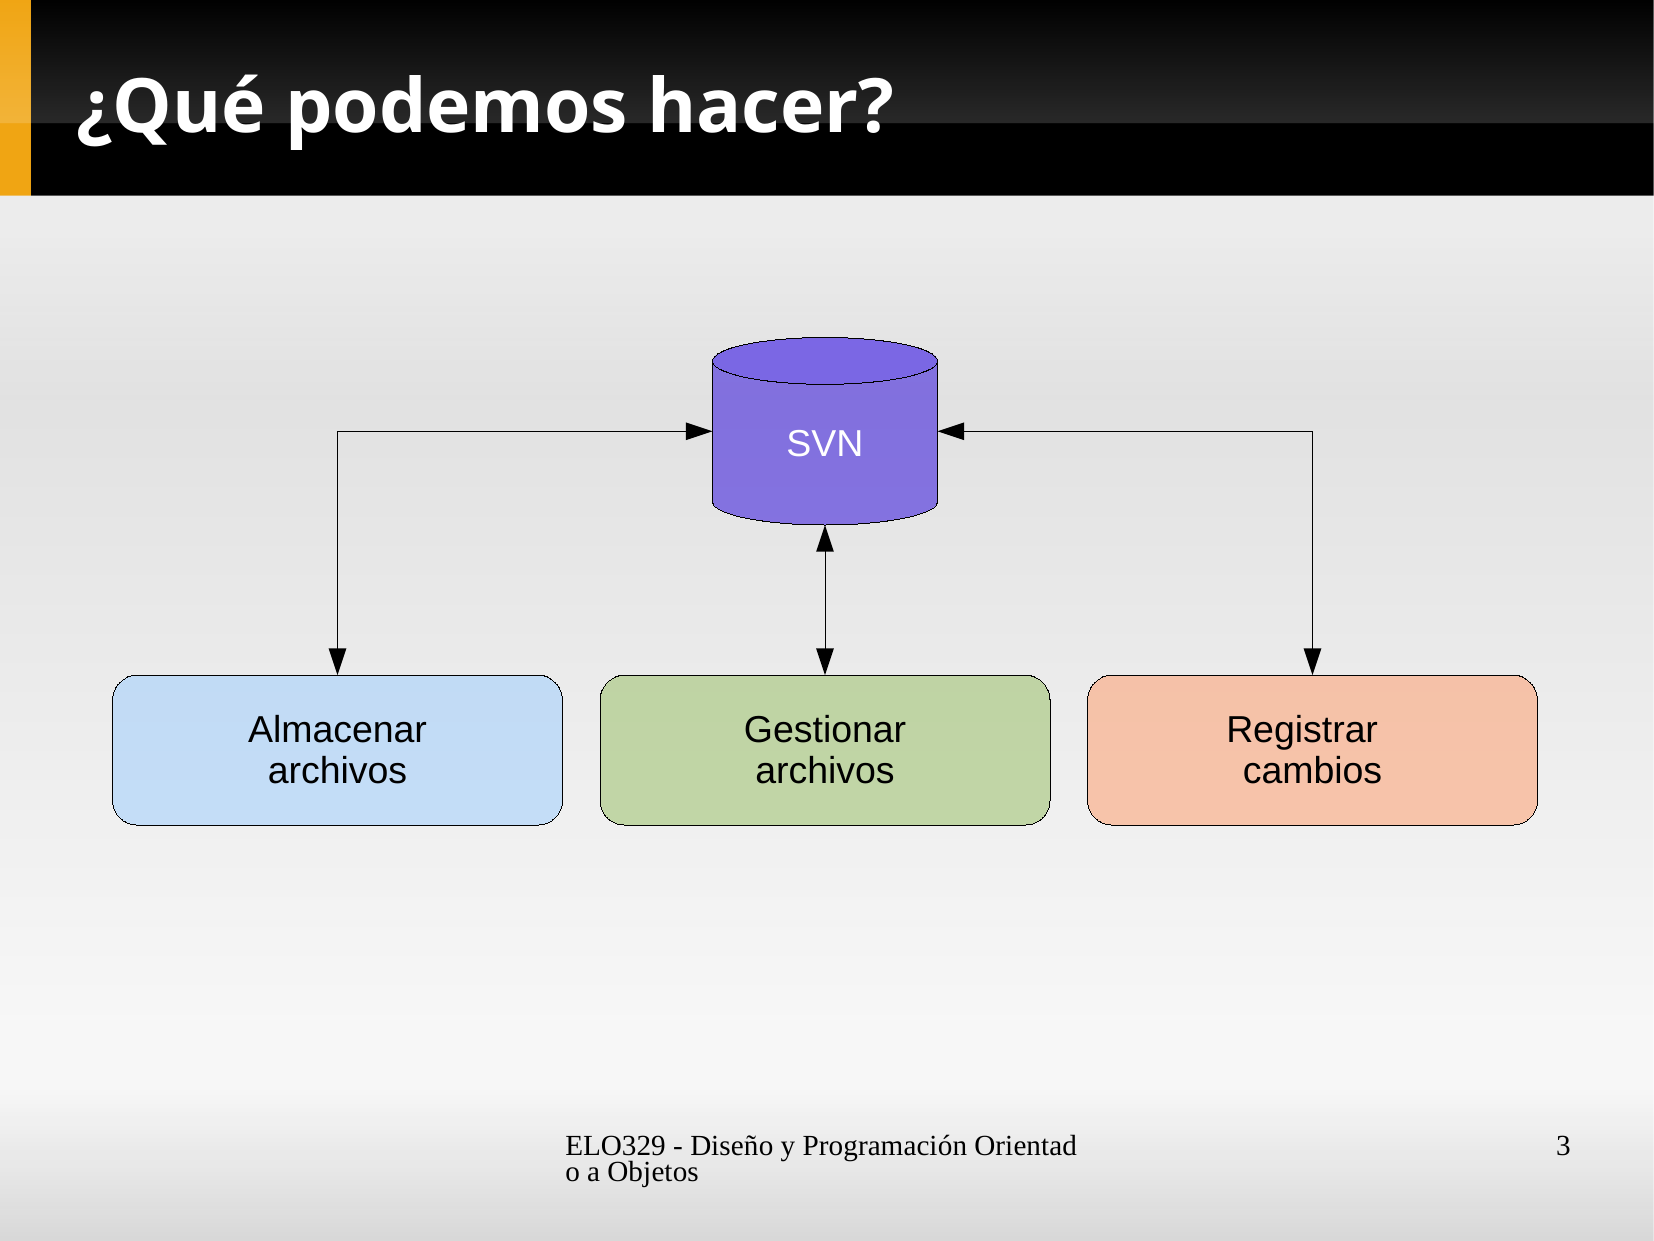

# ¿Qué podemos hacer?
SVN
Almacenar
archivos
Gestionar
archivos
Registrar
cambios
ELO329 - Diseño y Programación Orientado a Objetos
3